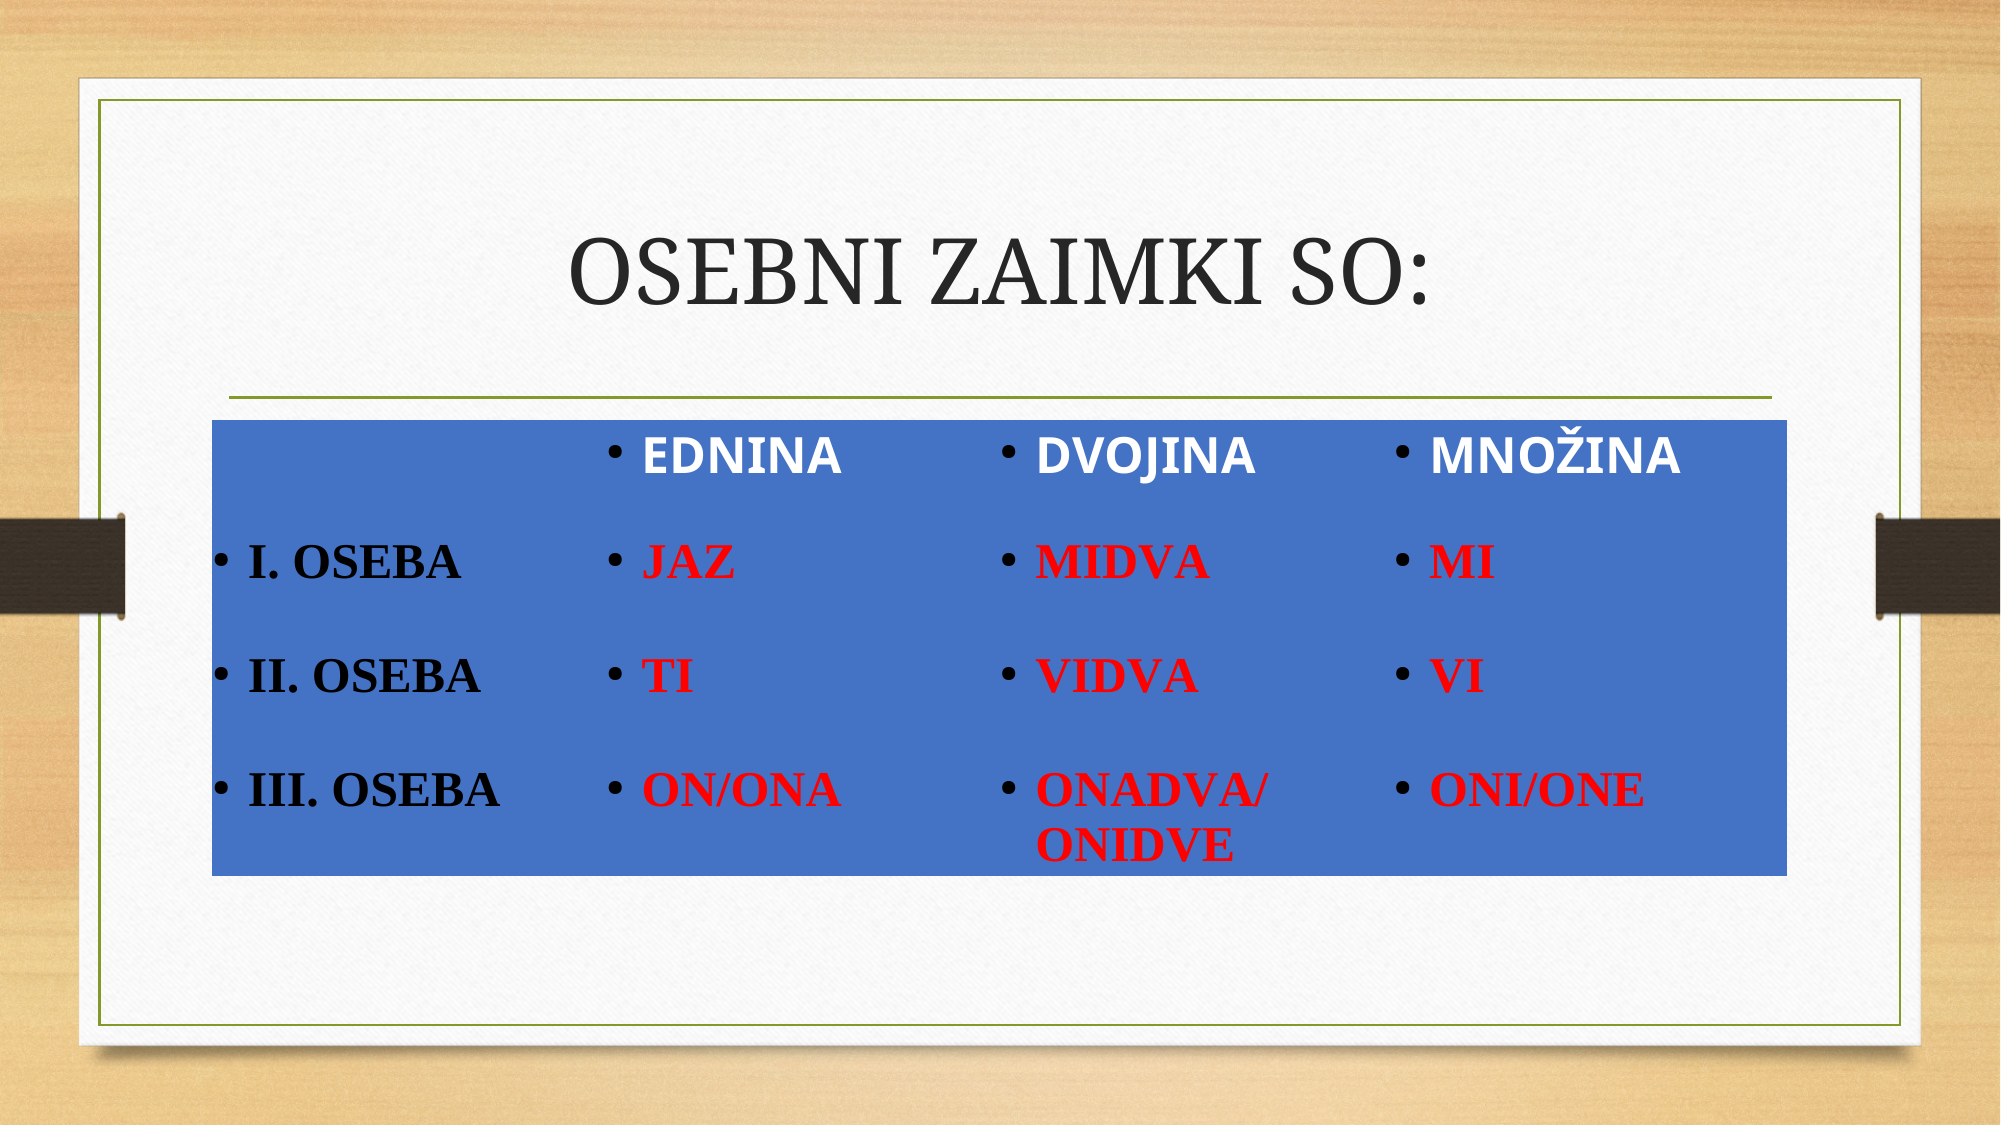

# OSEBNI ZAIMKI SO:
| | EDNINA | DVOJINA | MNOŽINA |
| --- | --- | --- | --- |
| I. OSEBA | JAZ | MIDVA | MI |
| II. OSEBA | TI | VIDVA | VI |
| III. OSEBA | ON/ONA | ONADVA/ONIDVE | ONI/ONE |